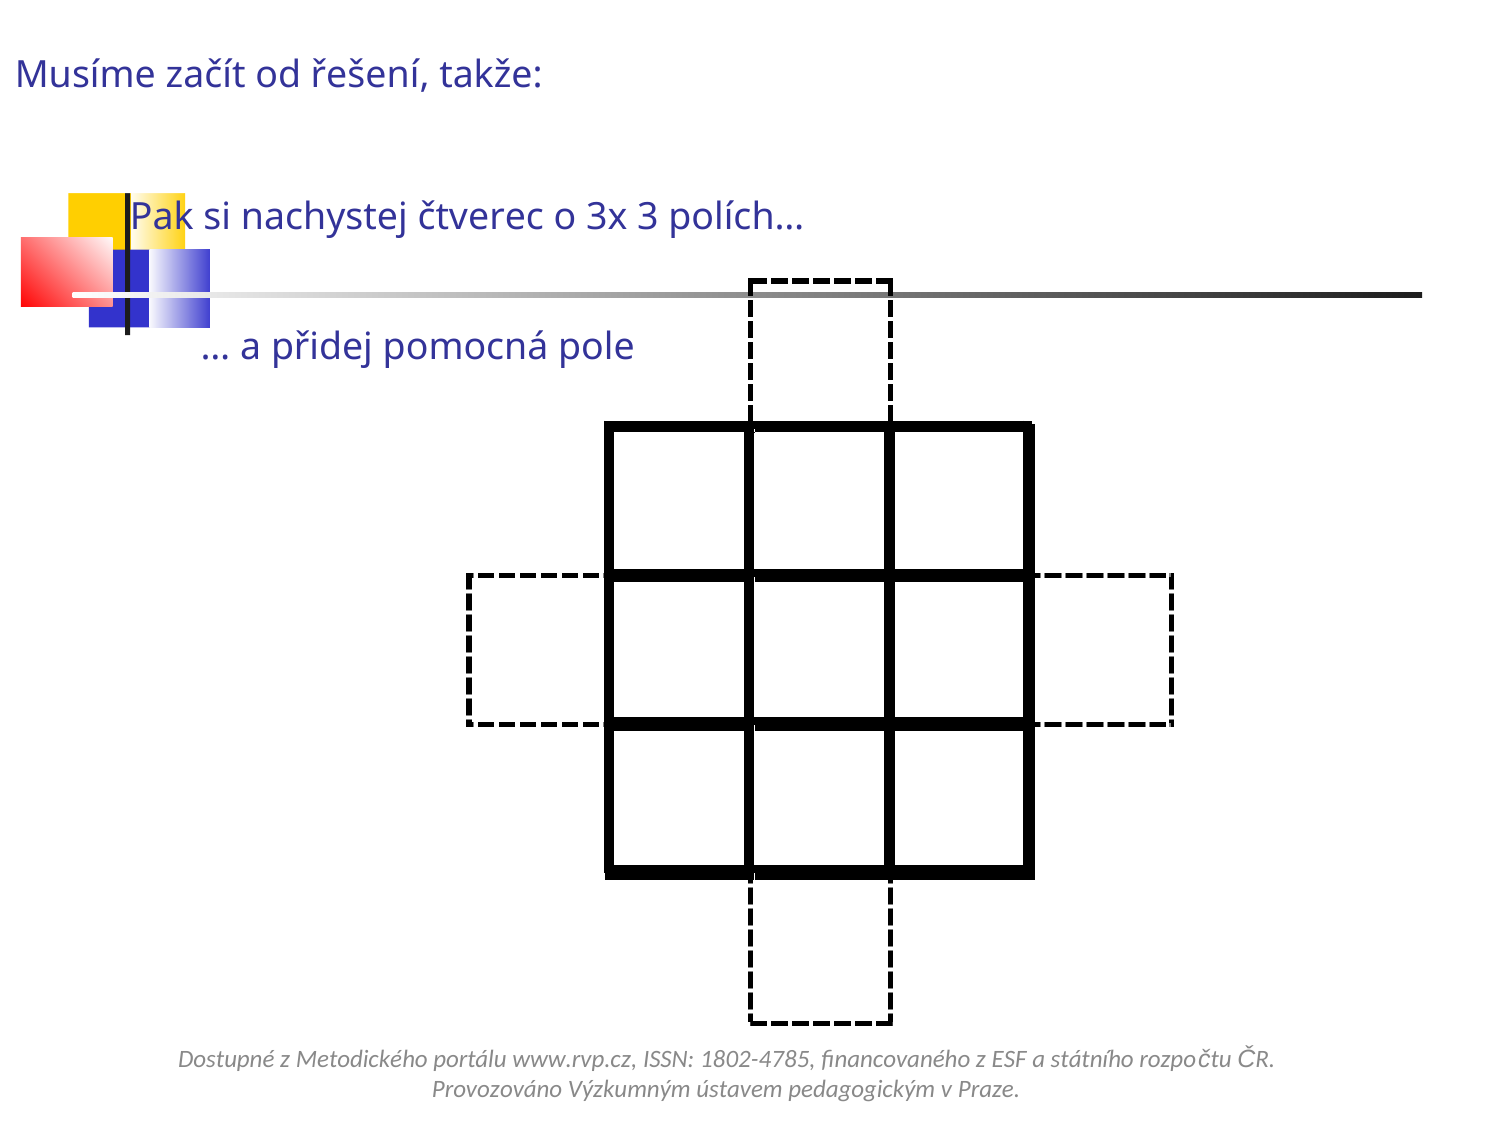

# Nejdříve si nachystej posloupnost devíti čísel: Např.1,2,3,4,5,6,7,8,9 3,6,9,12,….
Musíme začít od řešení, takže:
Pak si nachystej čtverec o 3x 3 polích…
… a přidej pomocná pole
Dostupné z Metodického portálu www.rvp.cz, ISSN: 1802-4785, financovaného z ESF a státního rozpočtu ČR. Provozováno Výzkumným ústavem pedagogickým v Praze.